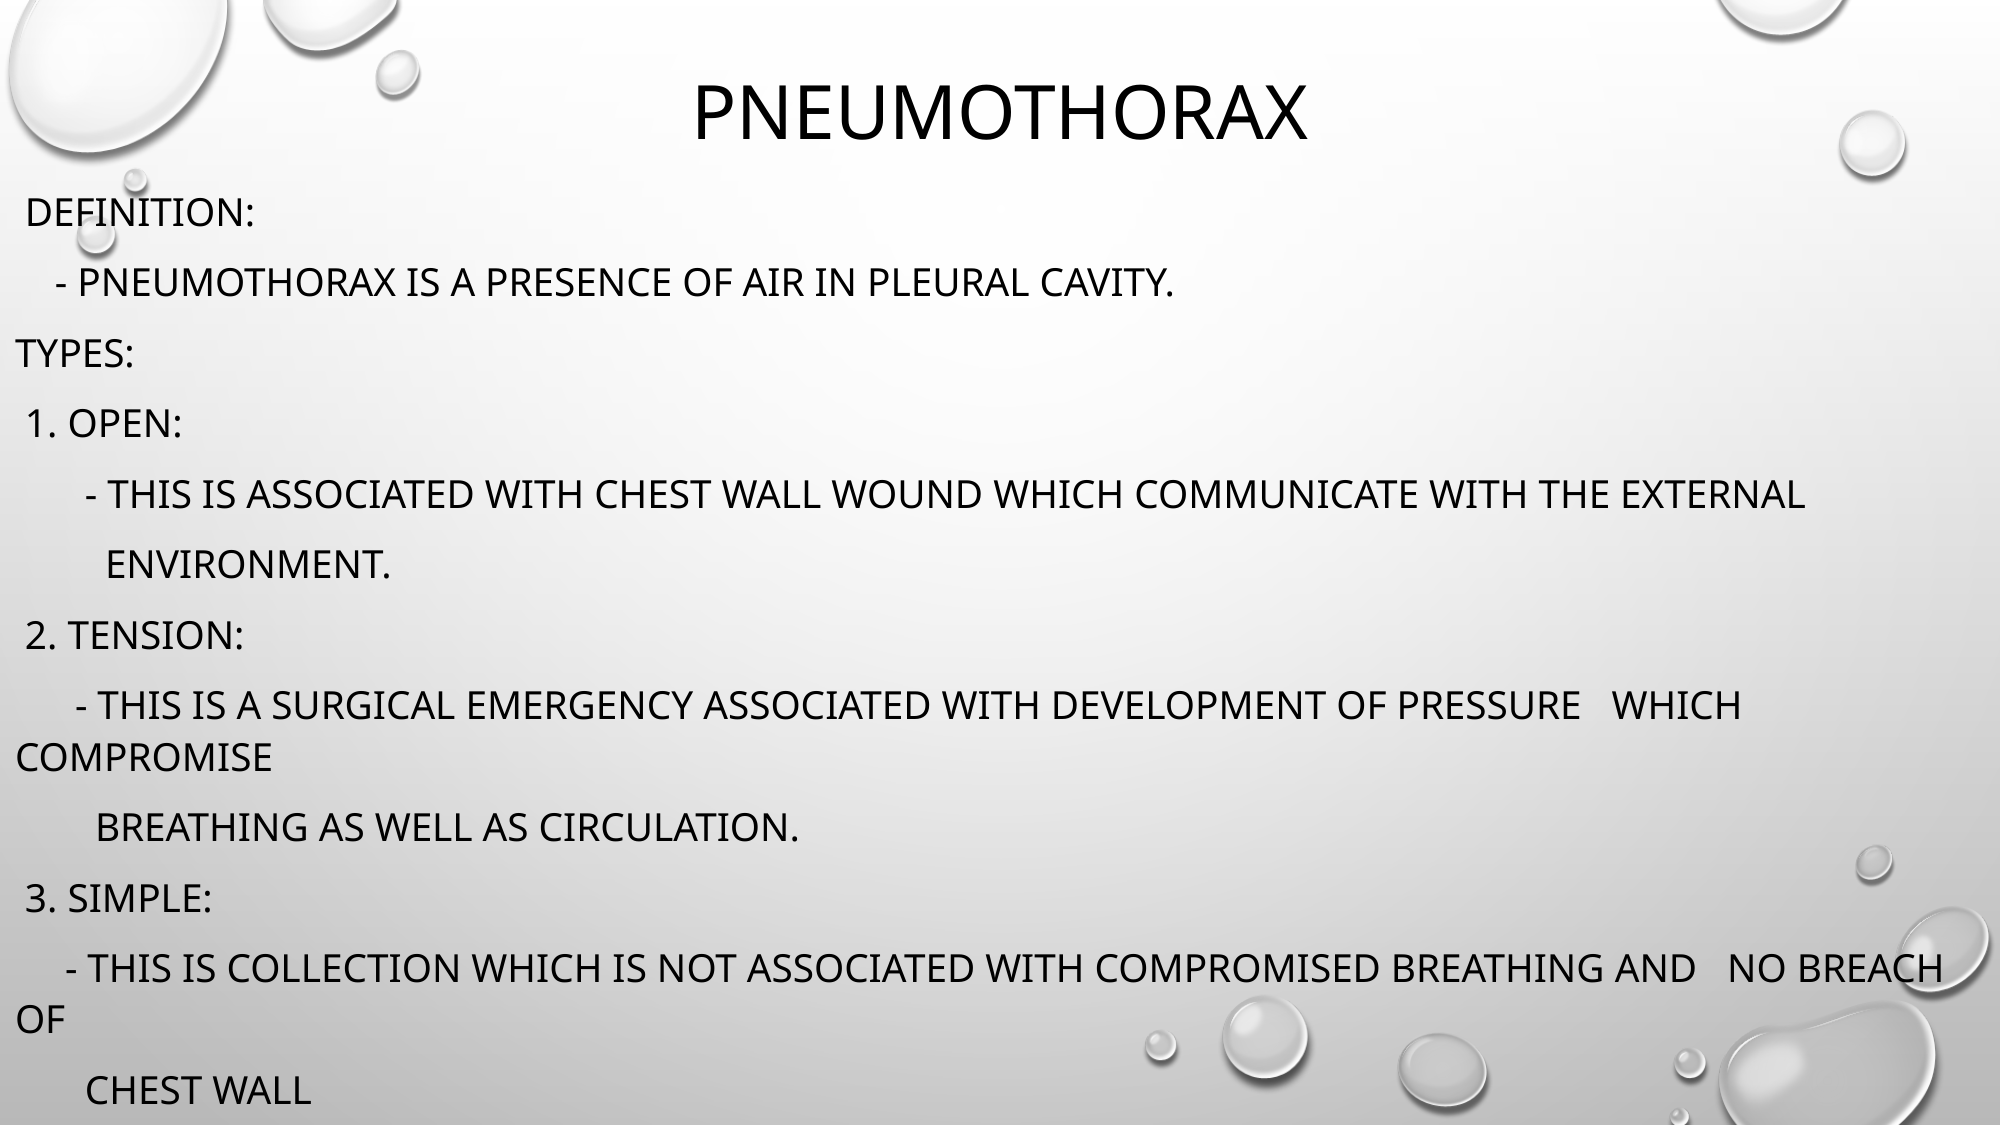

# PNEUMOTHORAX
 DEFINITION:
 - Pneumothorax is a presence of air in pleural cavity.
TYPES:
 1. Open:
 - This is associated with chest wall wound which communicate with the external
 environment.
 2. Tension:
 - This is a surgical emergency associated with development of pressure which compromise
 breathing as well as circulation.
 3. Simple:
 - This is collection which is not associated with compromised breathing and no breach of
 chest wall